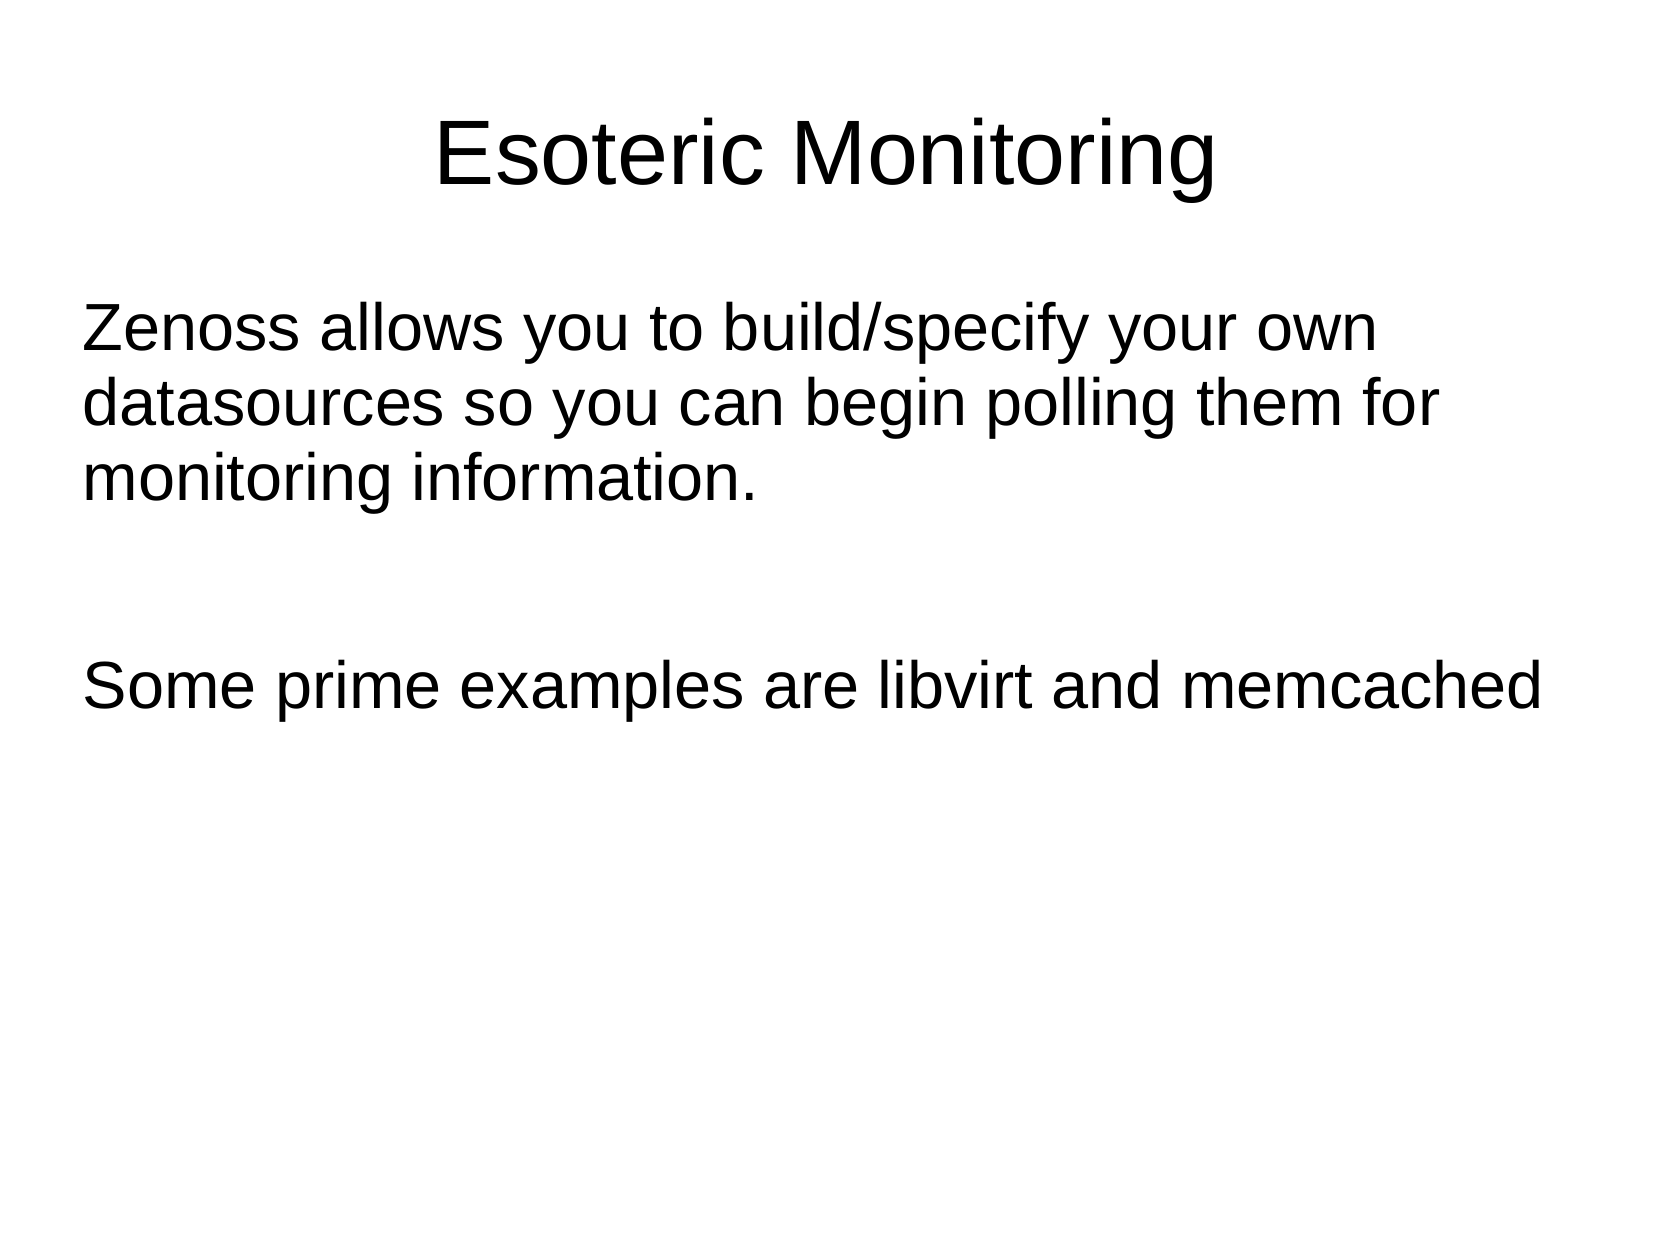

# Esoteric Monitoring
Zenoss allows you to build/specify your own datasources so you can begin polling them for monitoring information.
Some prime examples are libvirt and memcached